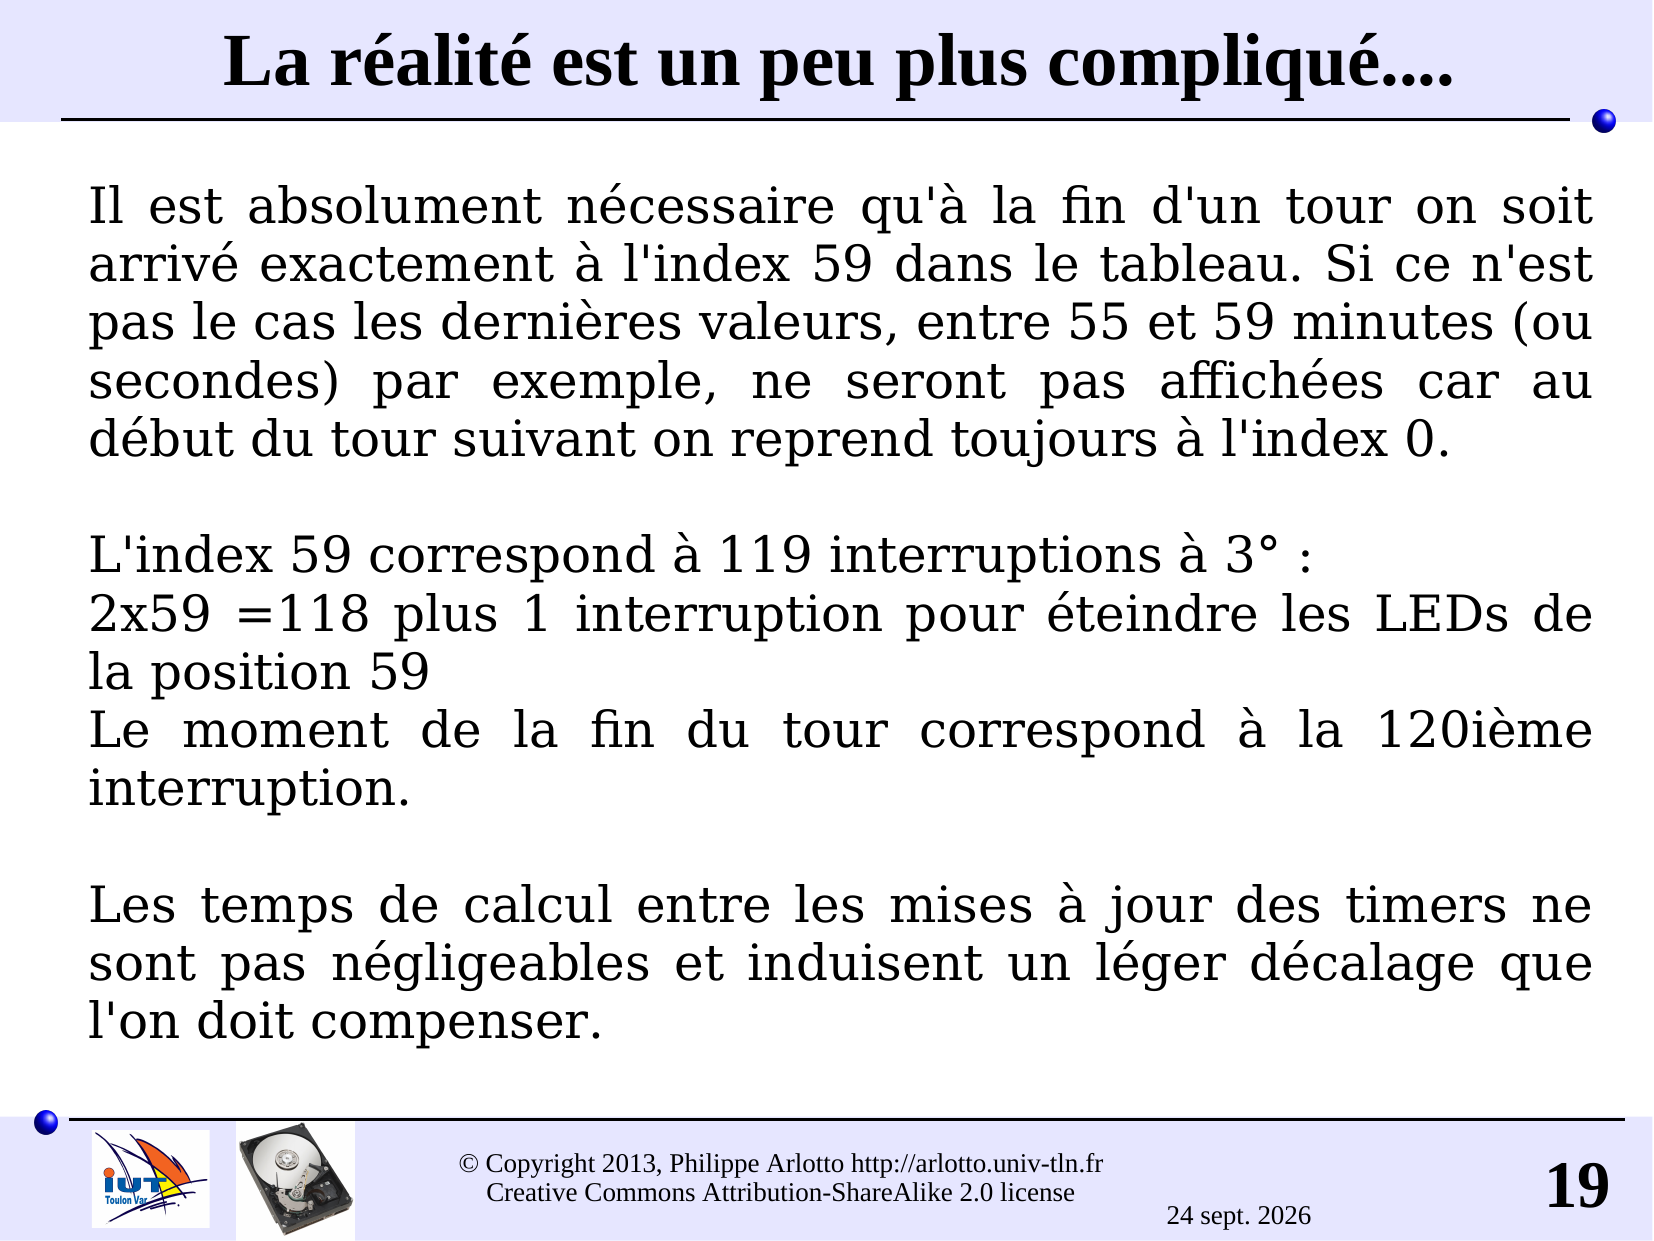

# La réalité est un peu plus compliqué....
Il est absolument nécessaire qu'à la fin d'un tour on soit arrivé exactement à l'index 59 dans le tableau. Si ce n'est pas le cas les dernières valeurs, entre 55 et 59 minutes (ou secondes) par exemple, ne seront pas affichées car au début du tour suivant on reprend toujours à l'index 0.
L'index 59 correspond à 119 interruptions à 3° :
2x59 =118 plus 1 interruption pour éteindre les LEDs de la position 59
Le moment de la fin du tour correspond à la 120ième interruption.
Les temps de calcul entre les mises à jour des timers ne sont pas négligeables et induisent un léger décalage que l'on doit compenser.